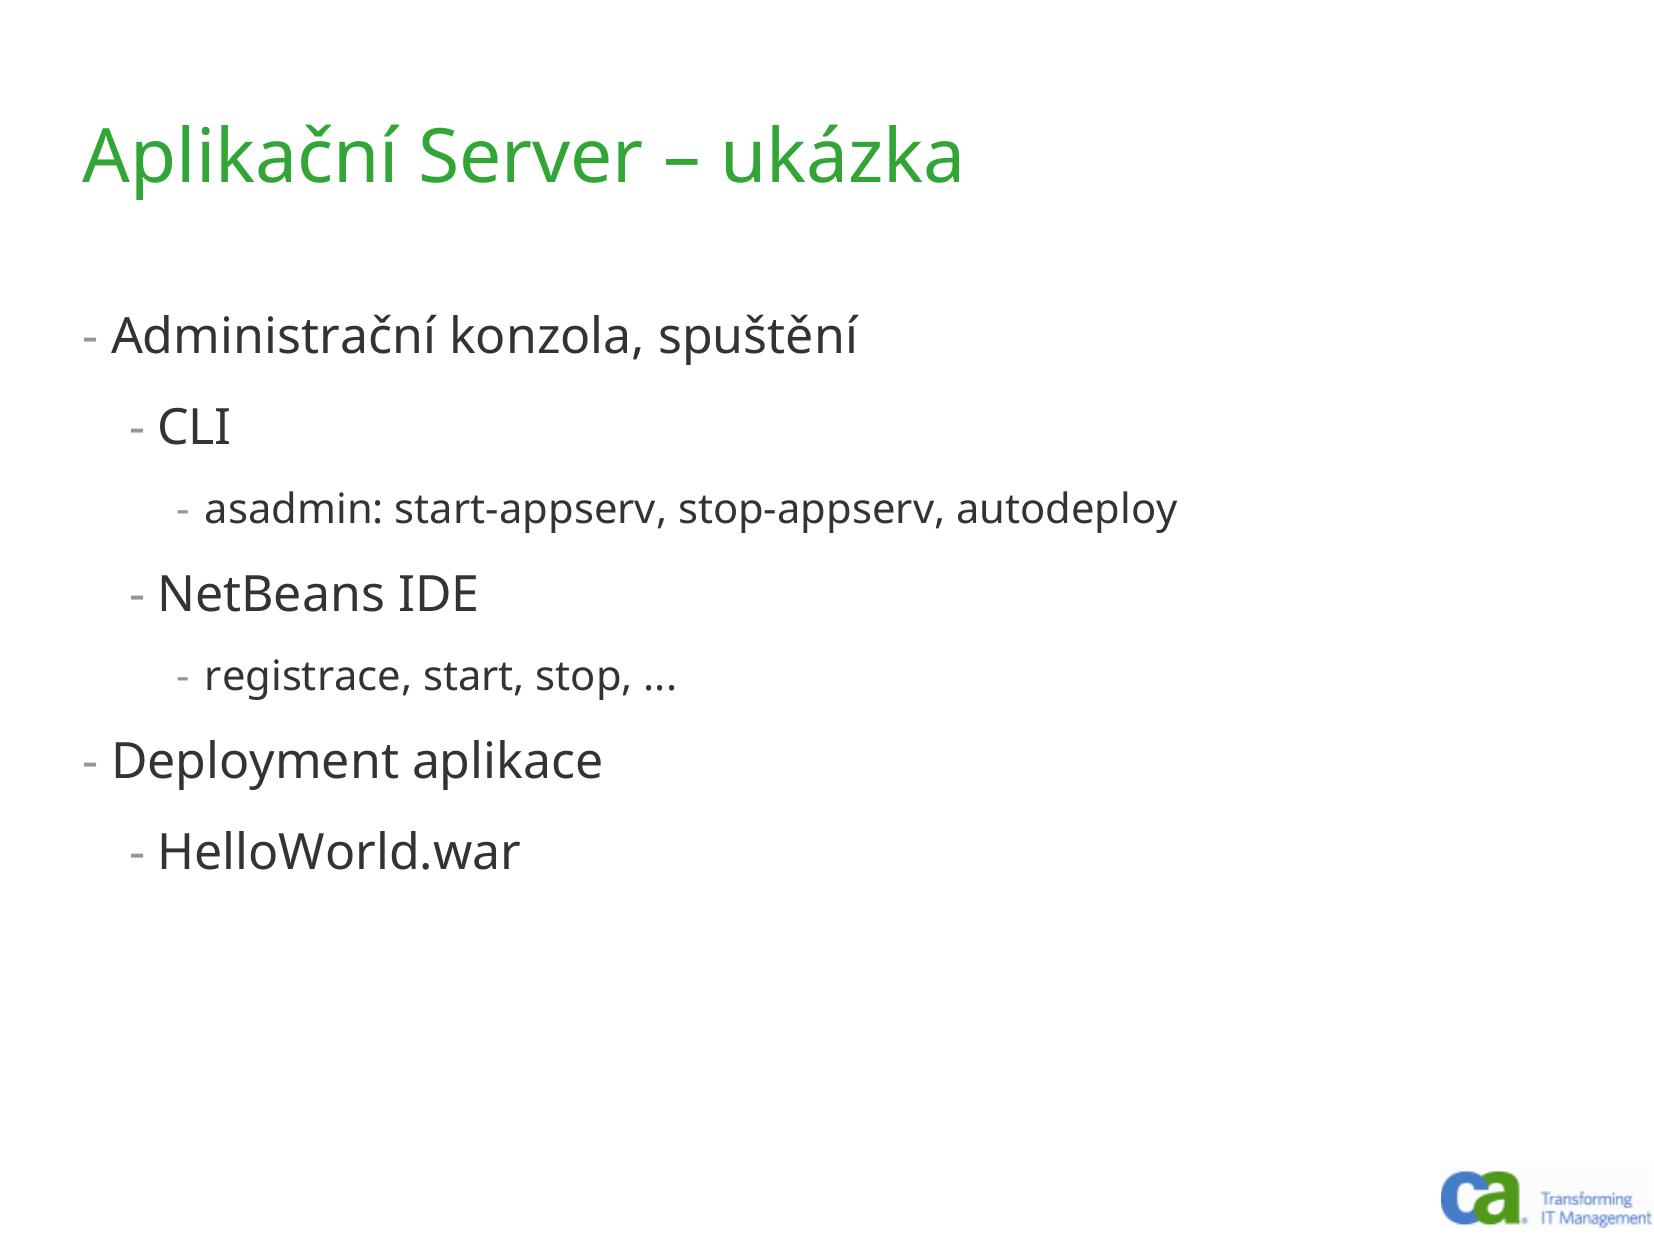

# Aplikační Server – ukázka
Administrační konzola, spuštění
CLI
asadmin: start-appserv, stop-appserv, autodeploy
NetBeans IDE
registrace, start, stop, ...
Deployment aplikace
HelloWorld.war